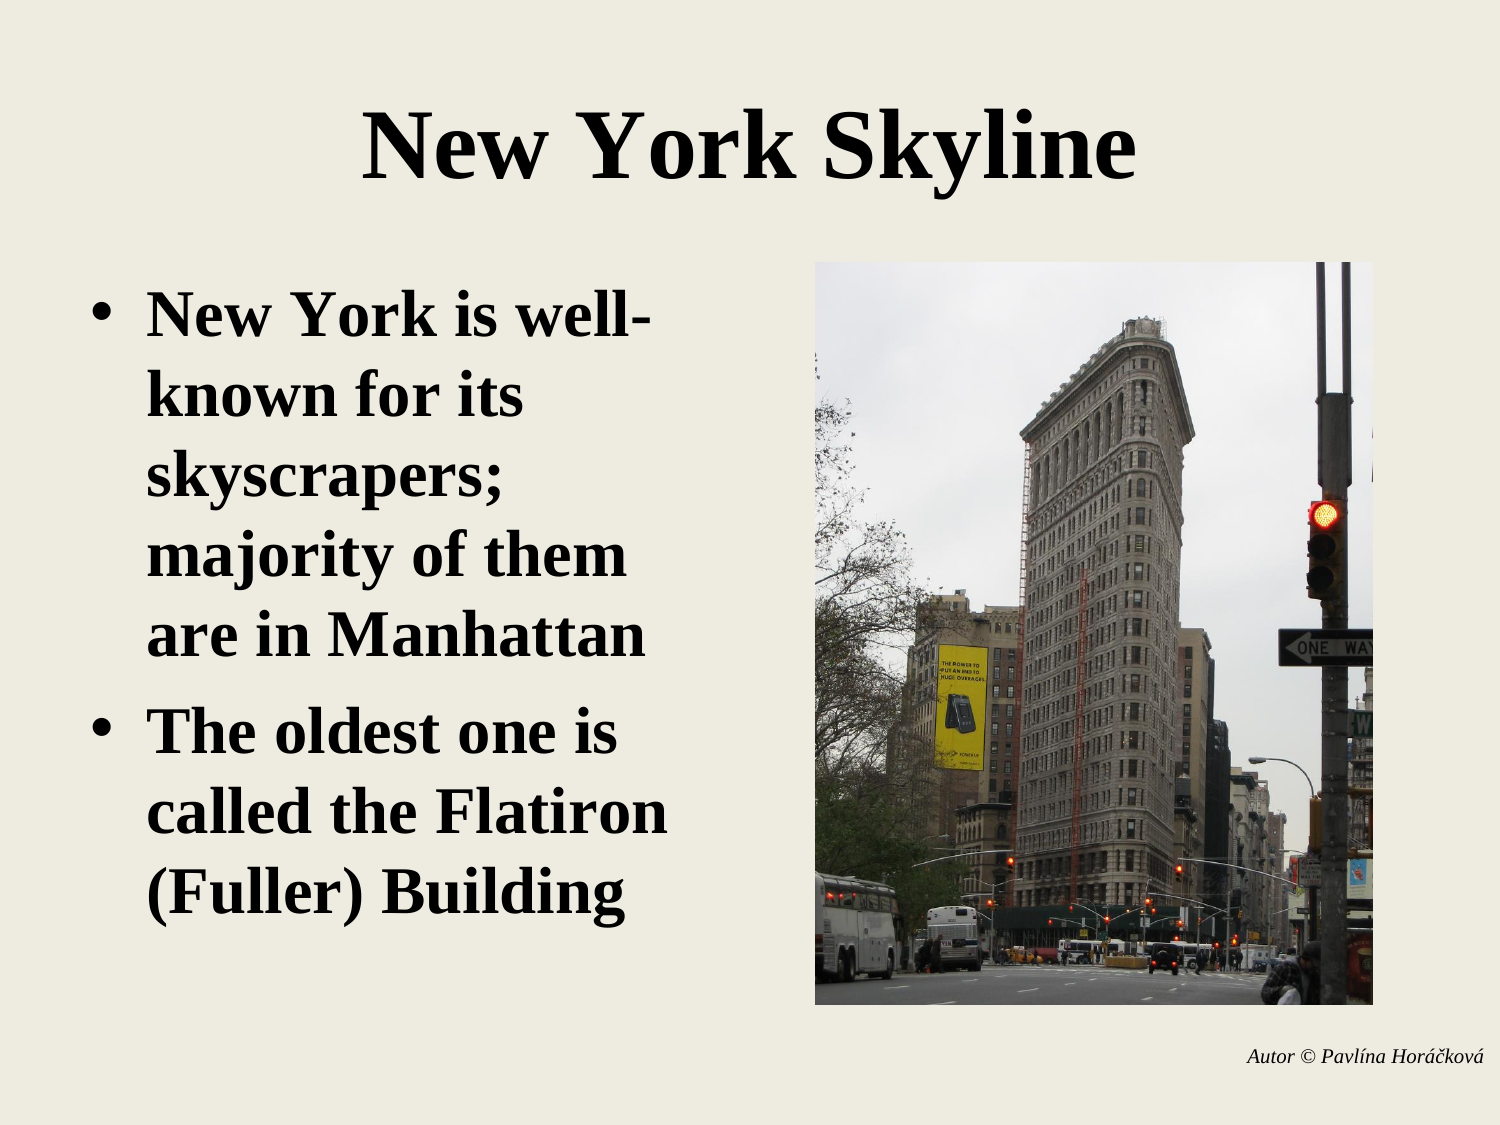

# New York Skyline
New York is well-known for its skyscrapers; majority of them are in Manhattan
The oldest one is called the Flatiron (Fuller) Building
Autor © Pavlína Horáčková